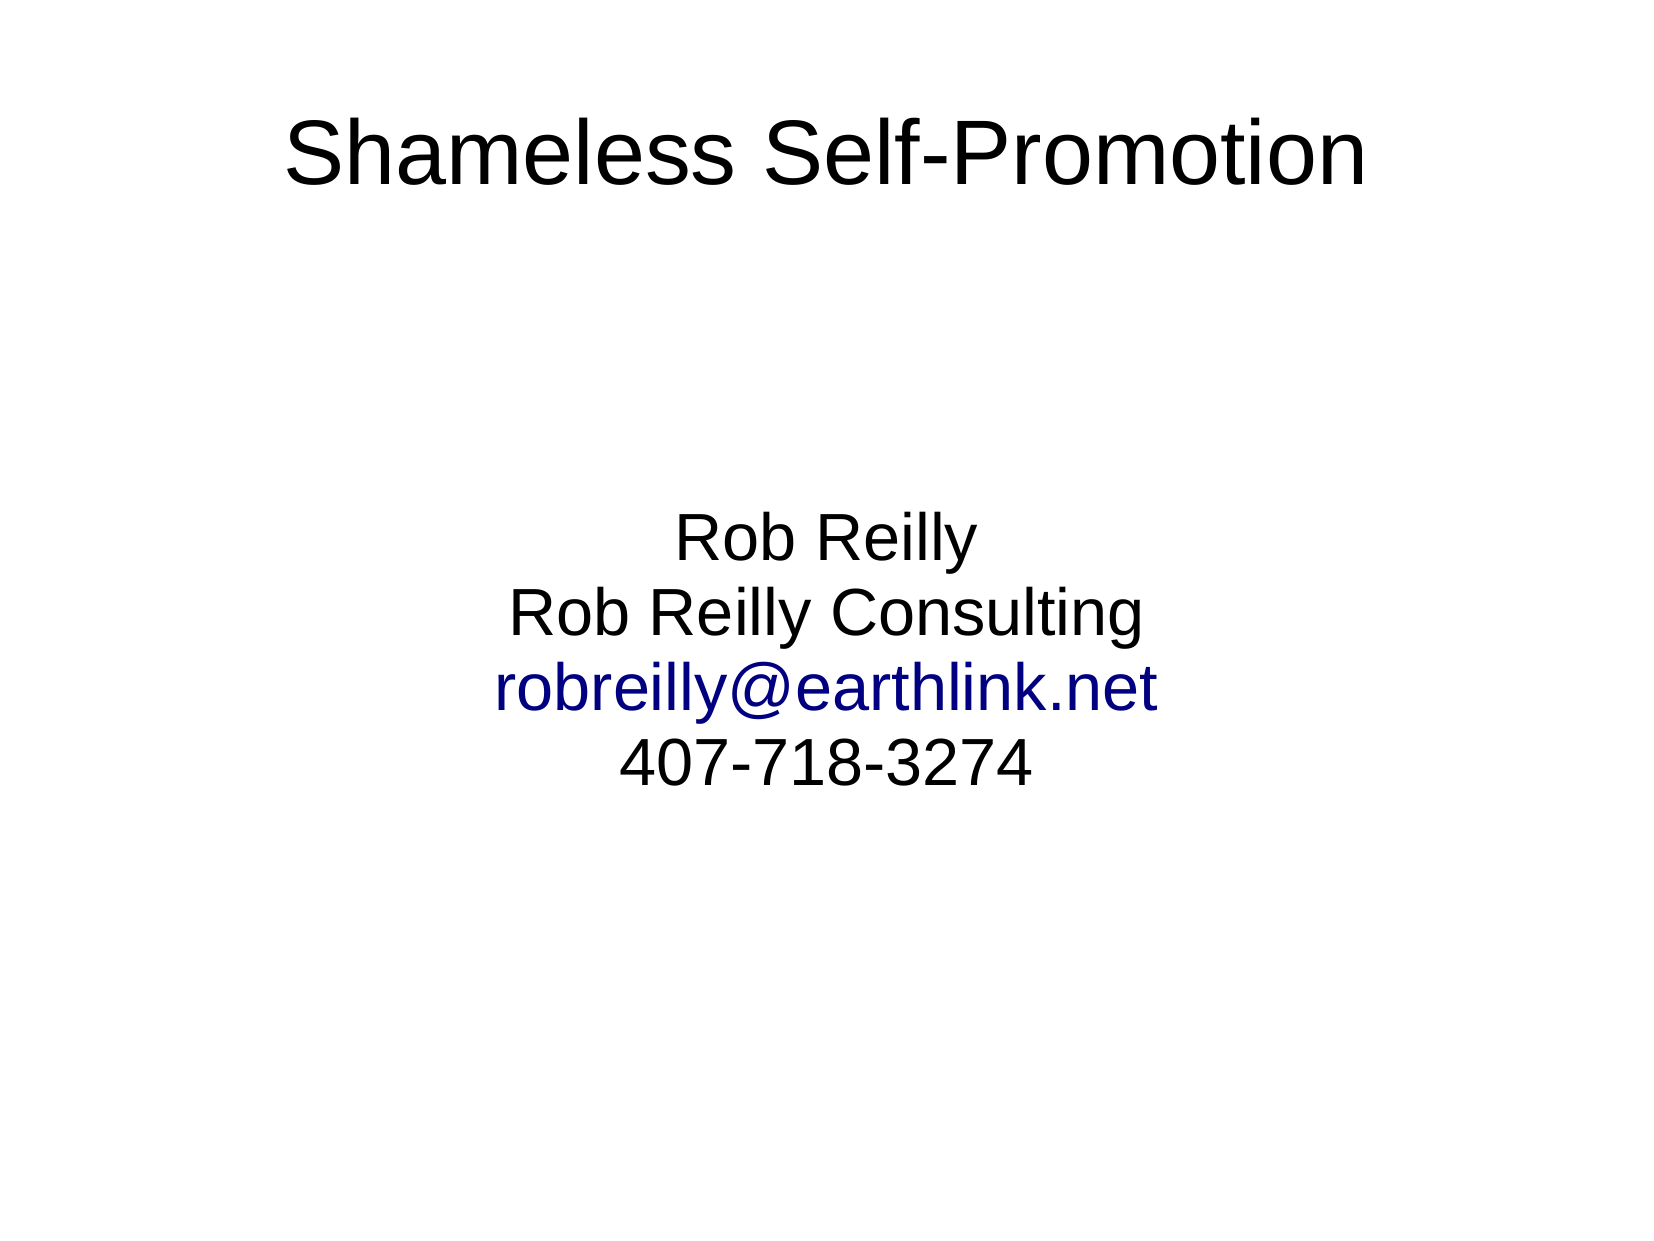

# Shameless Self-Promotion
Rob Reilly
Rob Reilly Consulting
robreilly@earthlink.net
407-718-3274